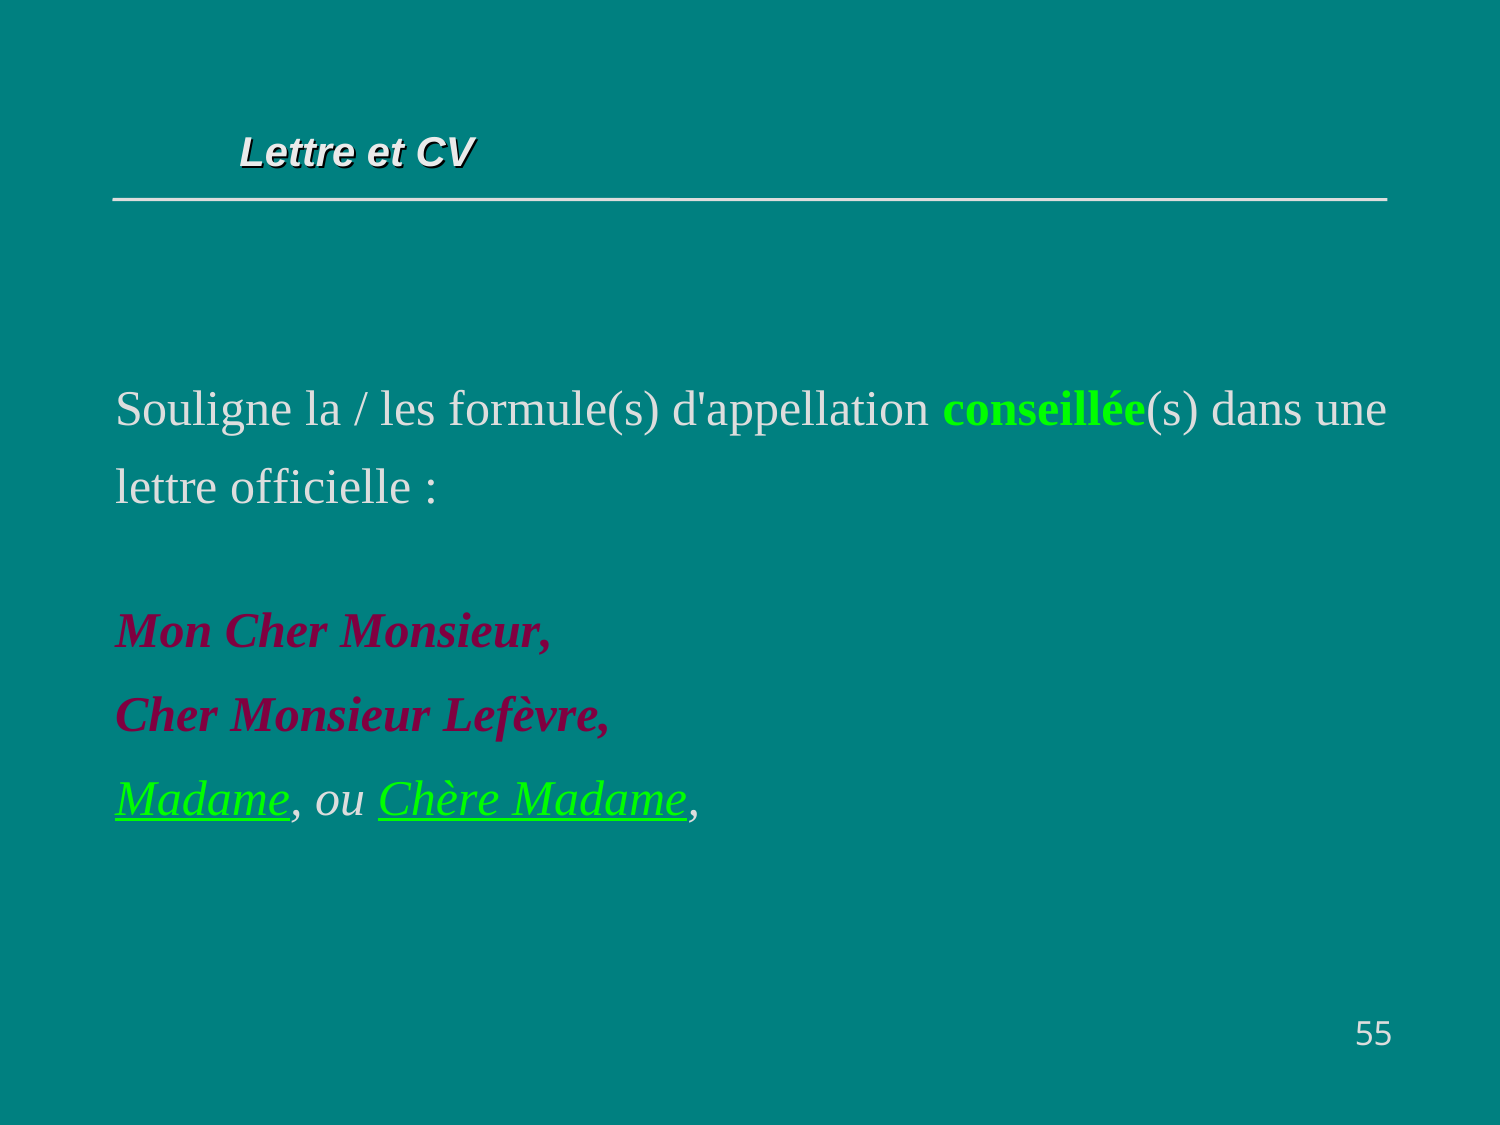

Lettre et CV
Souligne la / les formule(s) d'appellation conseillée(s) dans une lettre officielle :
Mon Cher Monsieur,
Cher Monsieur Lefèvre,
Madame, ou Chère Madame,
55